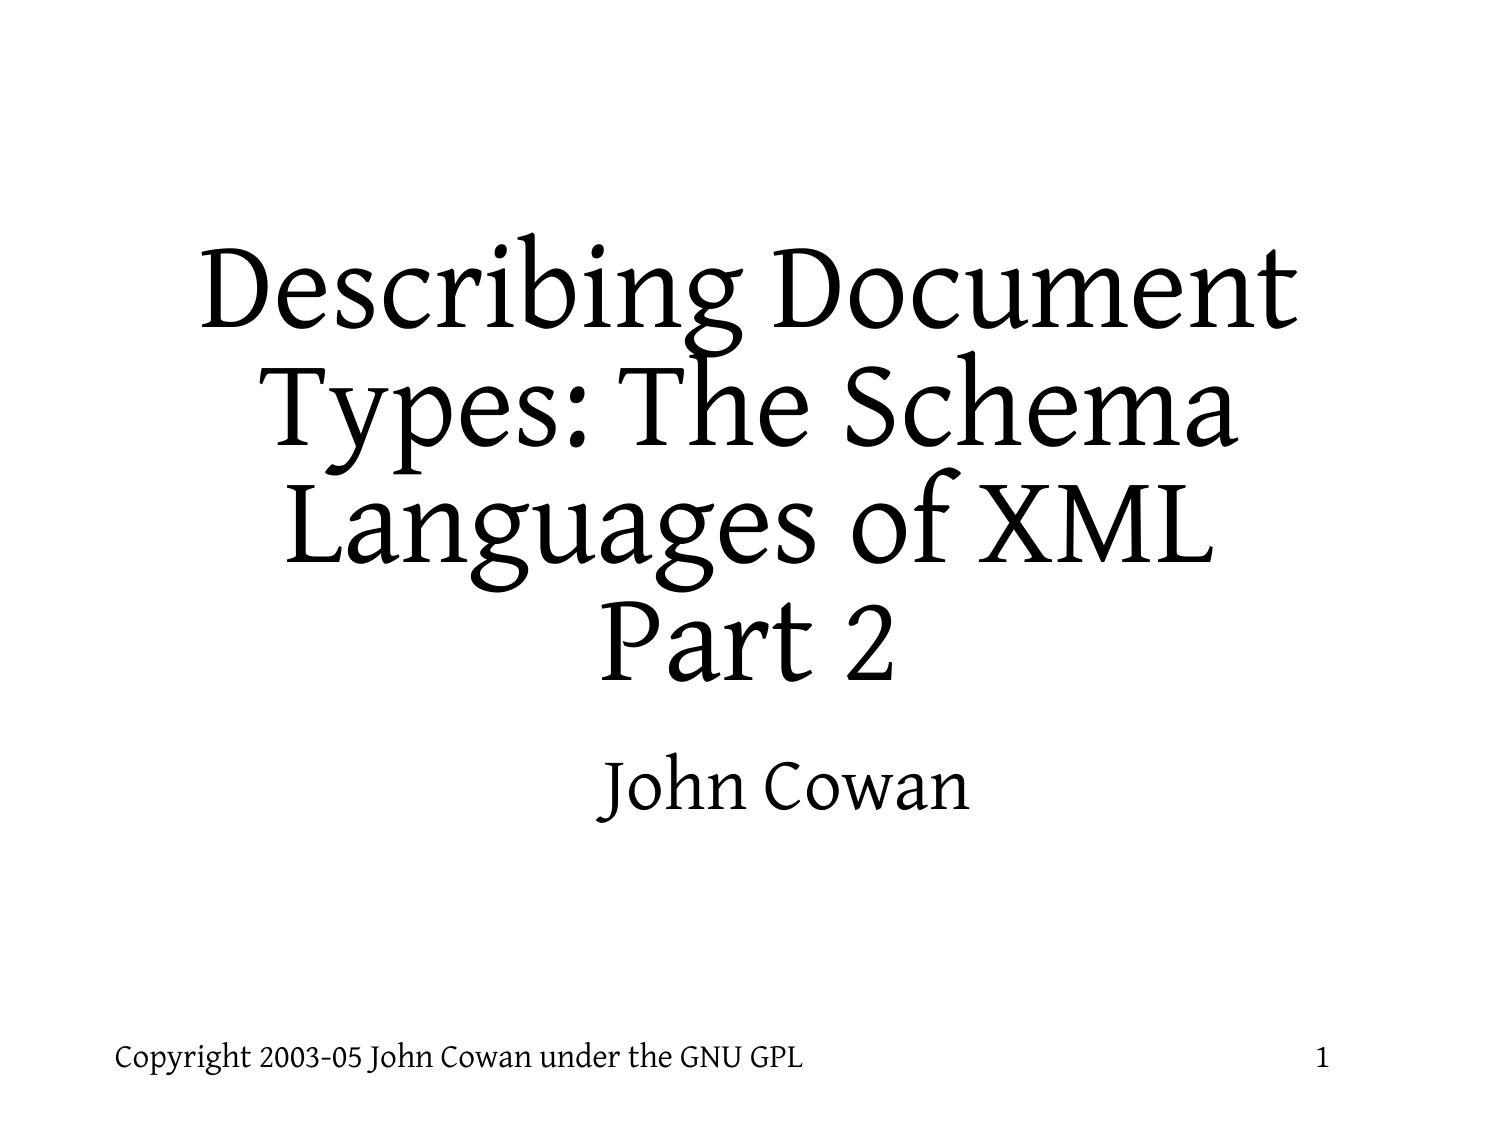

# Describing Document Types: The Schema Languages of XML Part 2
John Cowan